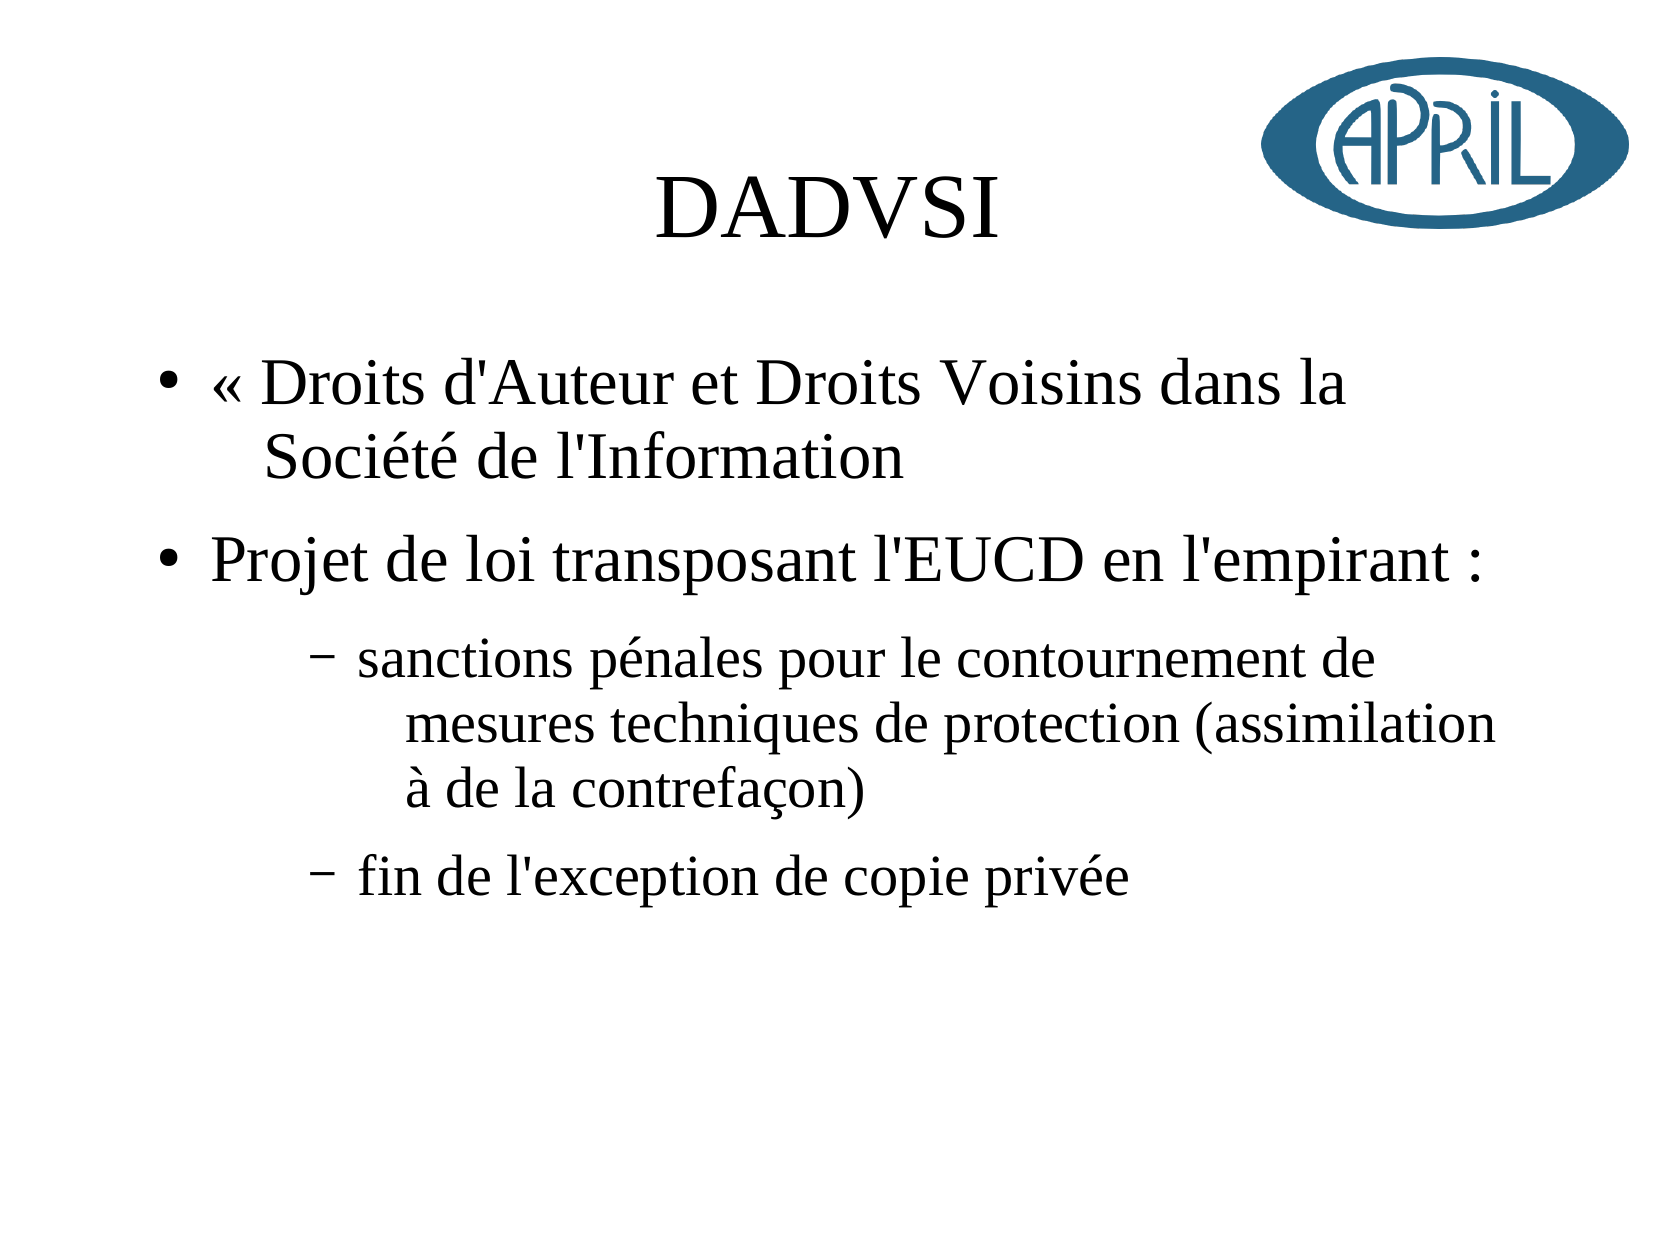

# DADVSI
« Droits d'Auteur et Droits Voisins dans la Société de l'Information
Projet de loi transposant l'EUCD en l'empirant :
sanctions pénales pour le contournement de mesures techniques de protection (assimilation à de la contrefaçon)
fin de l'exception de copie privée